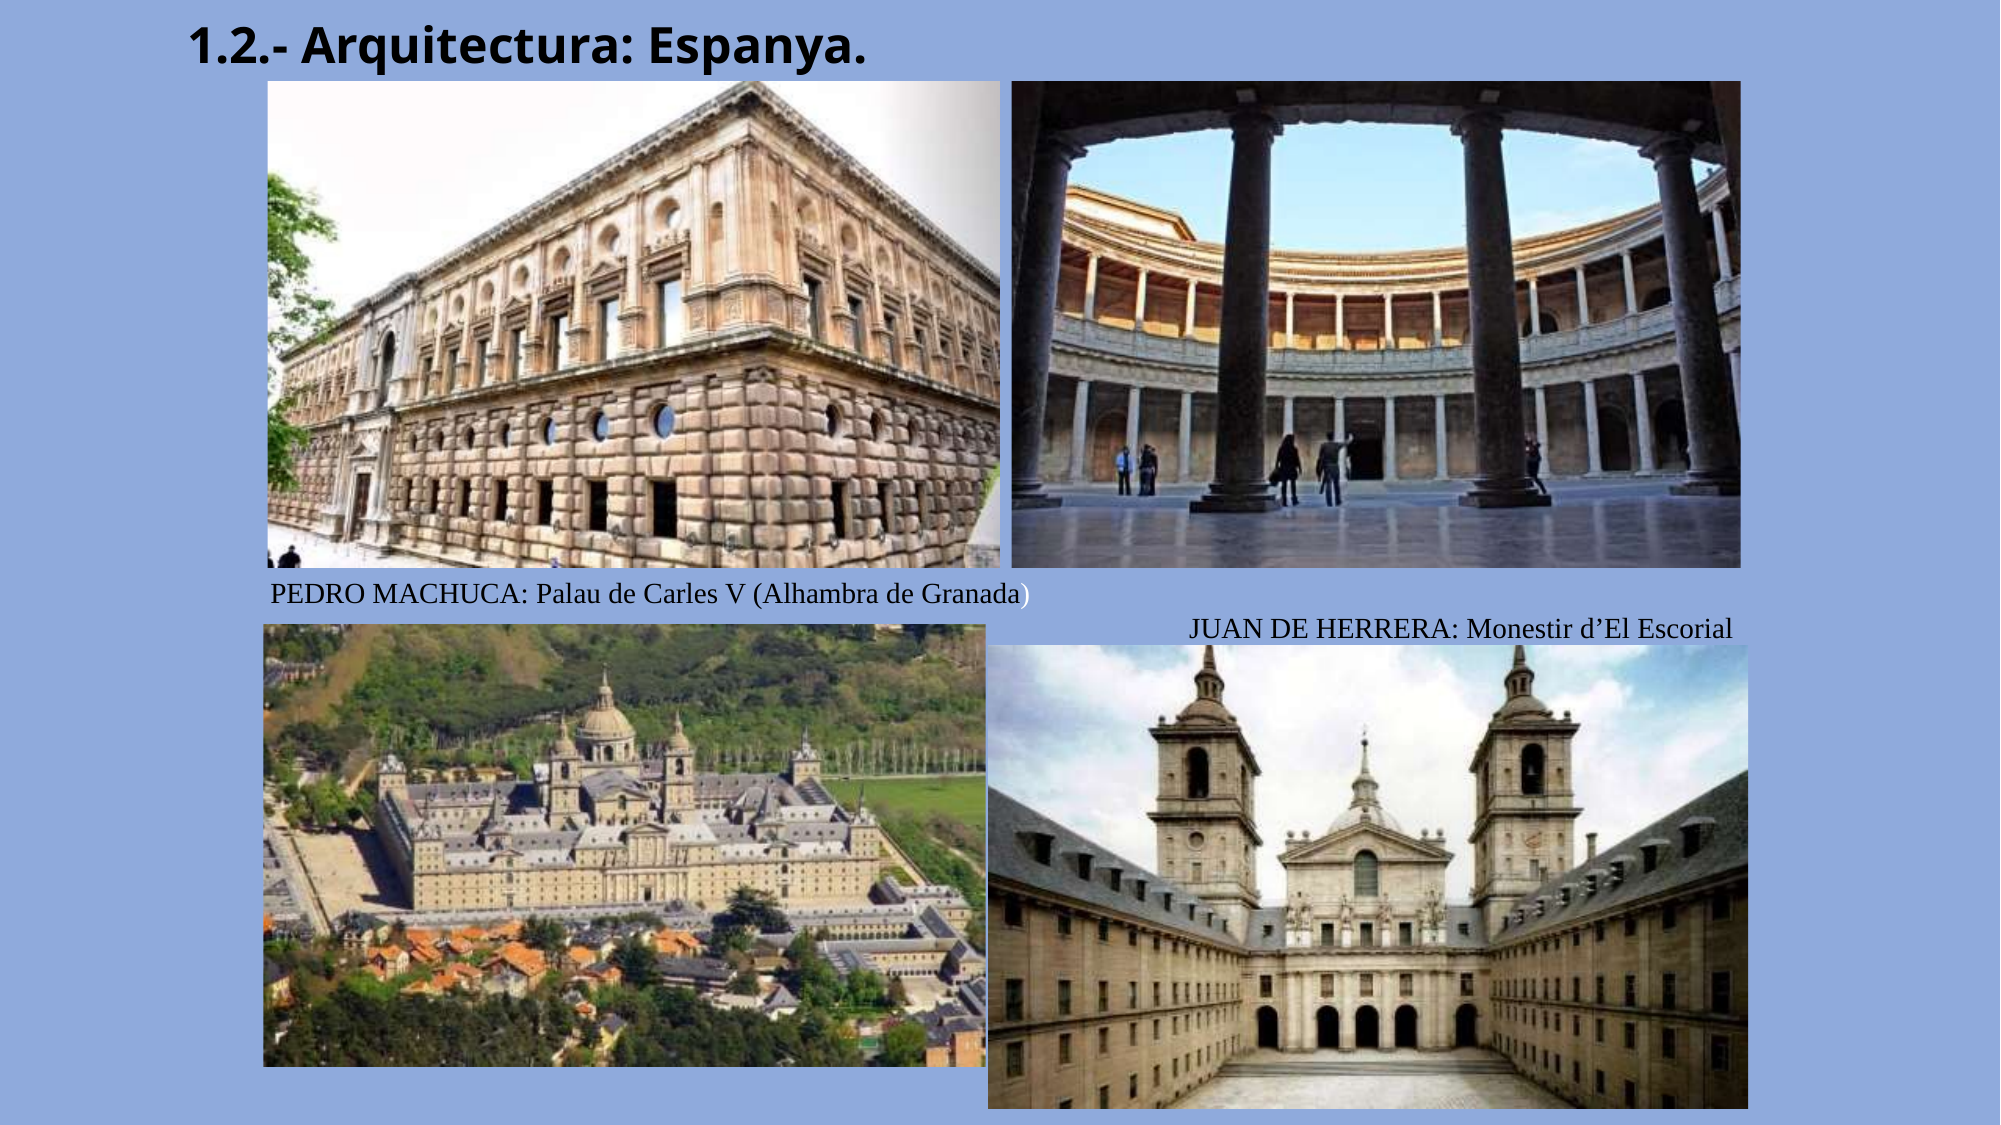

# 1.2.- Arquitectura: Espanya.
PEDRO MACHUCA: Palau de Carles V (Alhambra de Granada)
JUAN DE HERRERA: Monestir d’El Escorial